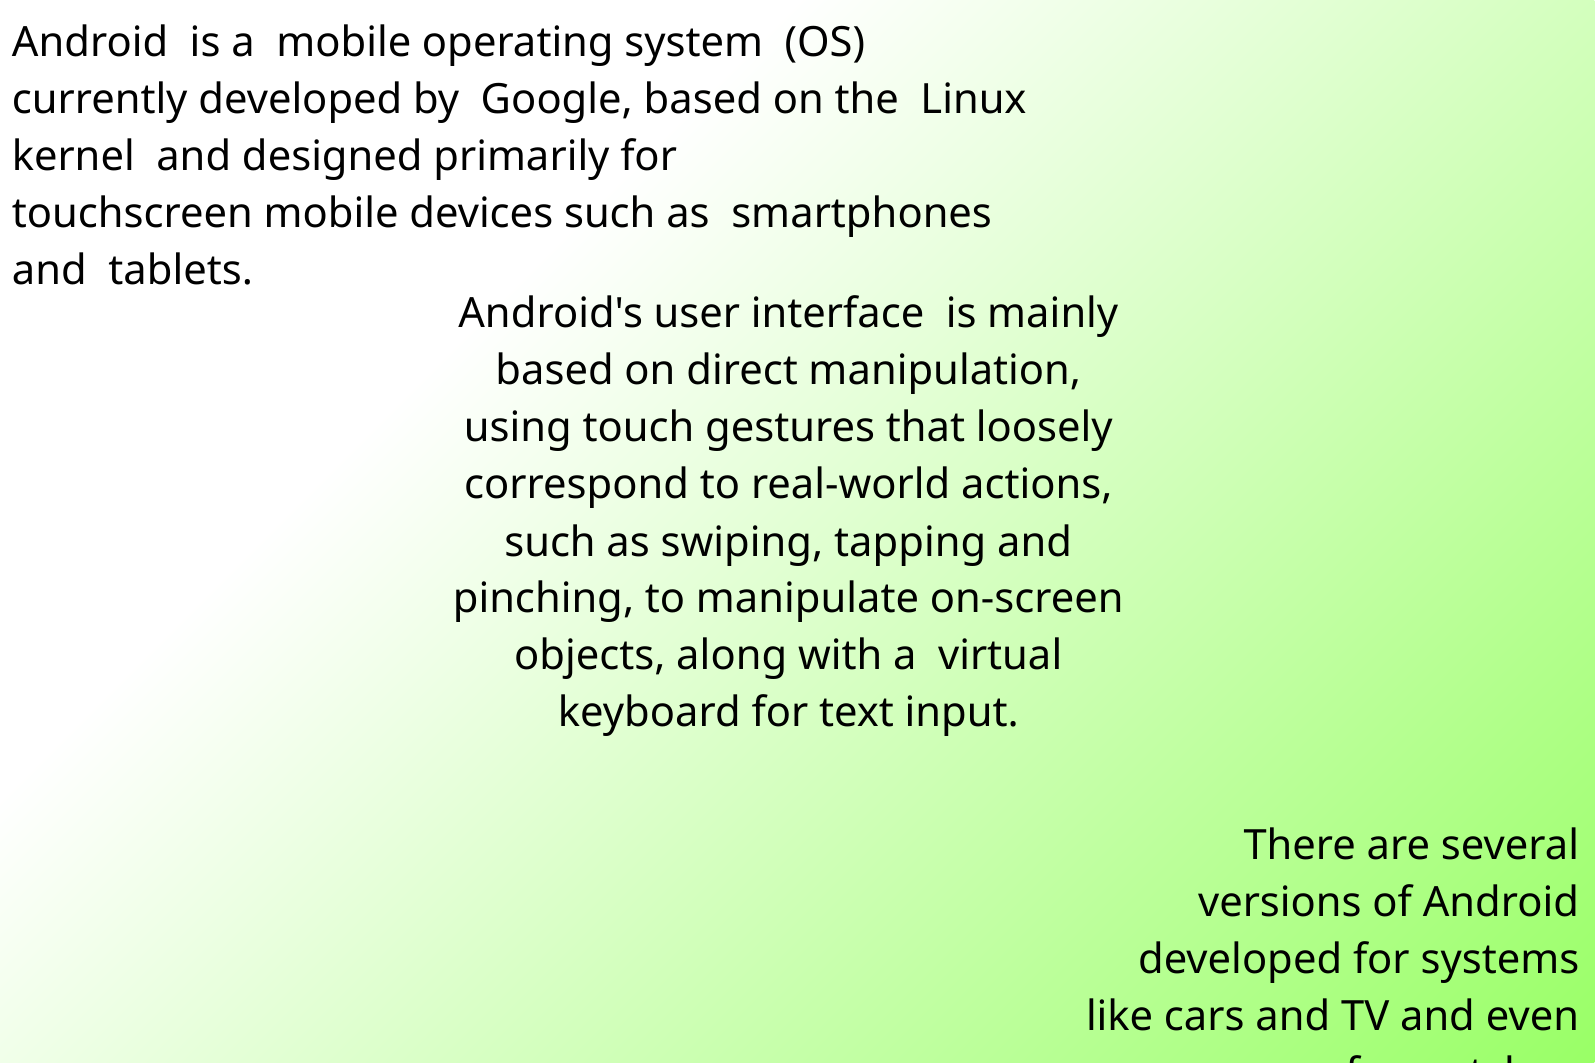

Android  is a  mobile operating system  (OS) currently developed by  Google, based on the  Linux kernel  and designed primarily for  touchscreen mobile devices such as  smartphones  and  tablets.
# Android's user interface  is mainly based on direct manipulation, using touch gestures that loosely correspond to real-world actions, such as swiping, tapping and pinching, to manipulate on-screen objects, along with a  virtual keyboard for text input.
There are several versions of Android developed for systems like cars and TV and even for watches.